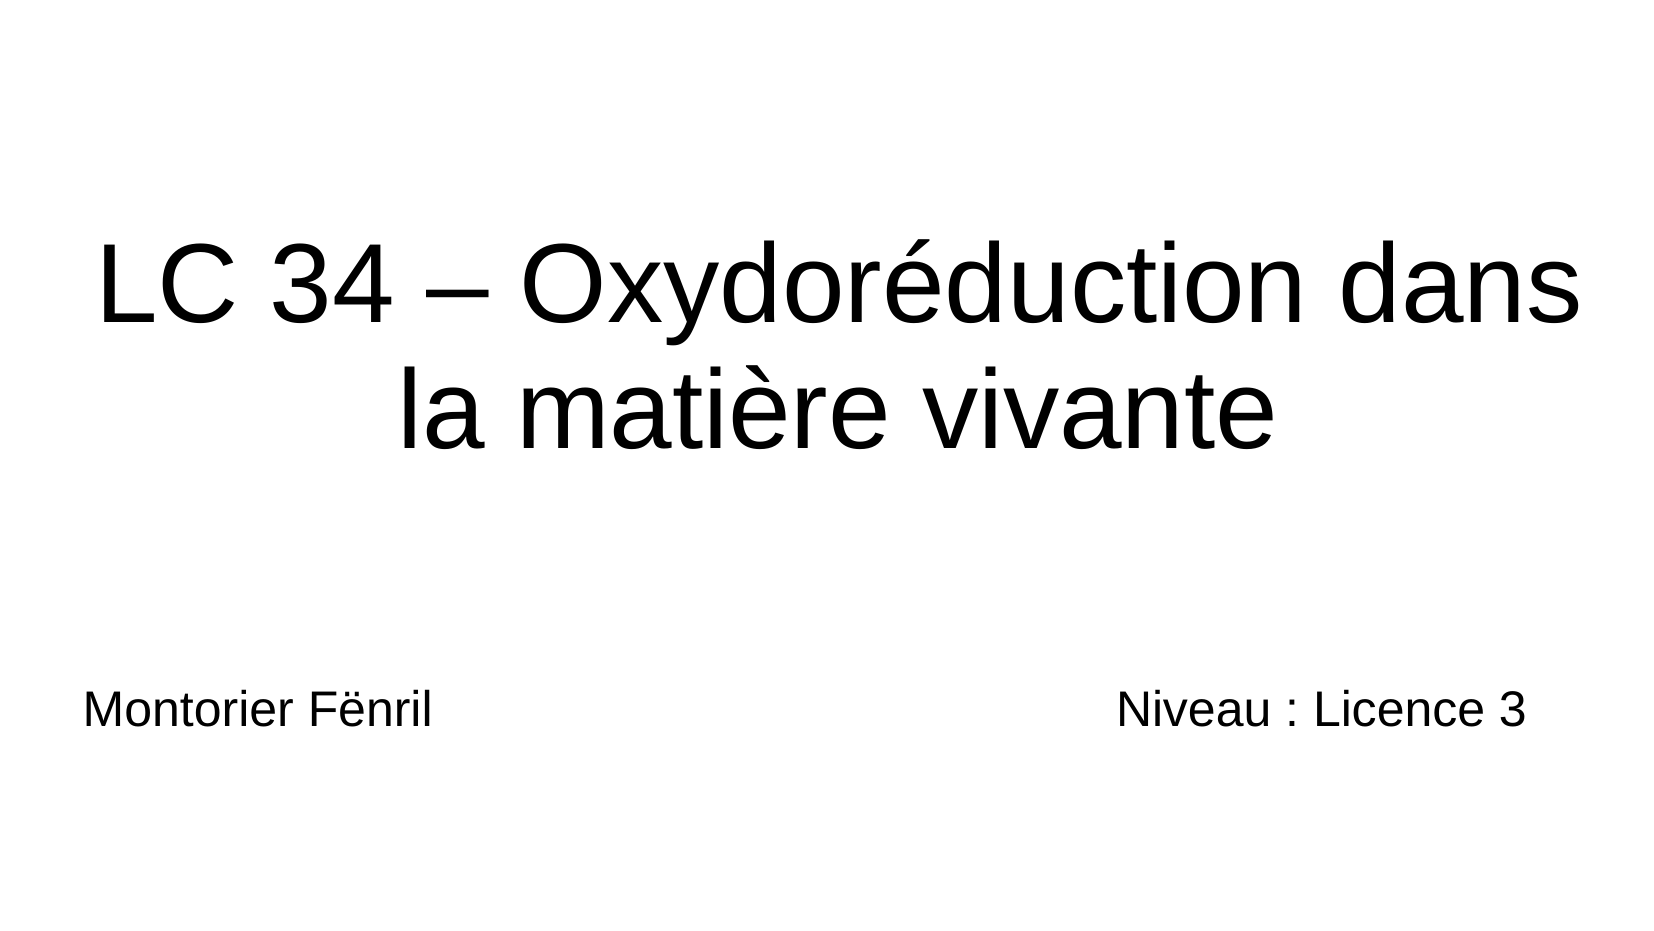

# LC 34 – Oxydoréduction dans la matière vivante
Montorier Fënril										Niveau : Licence 3